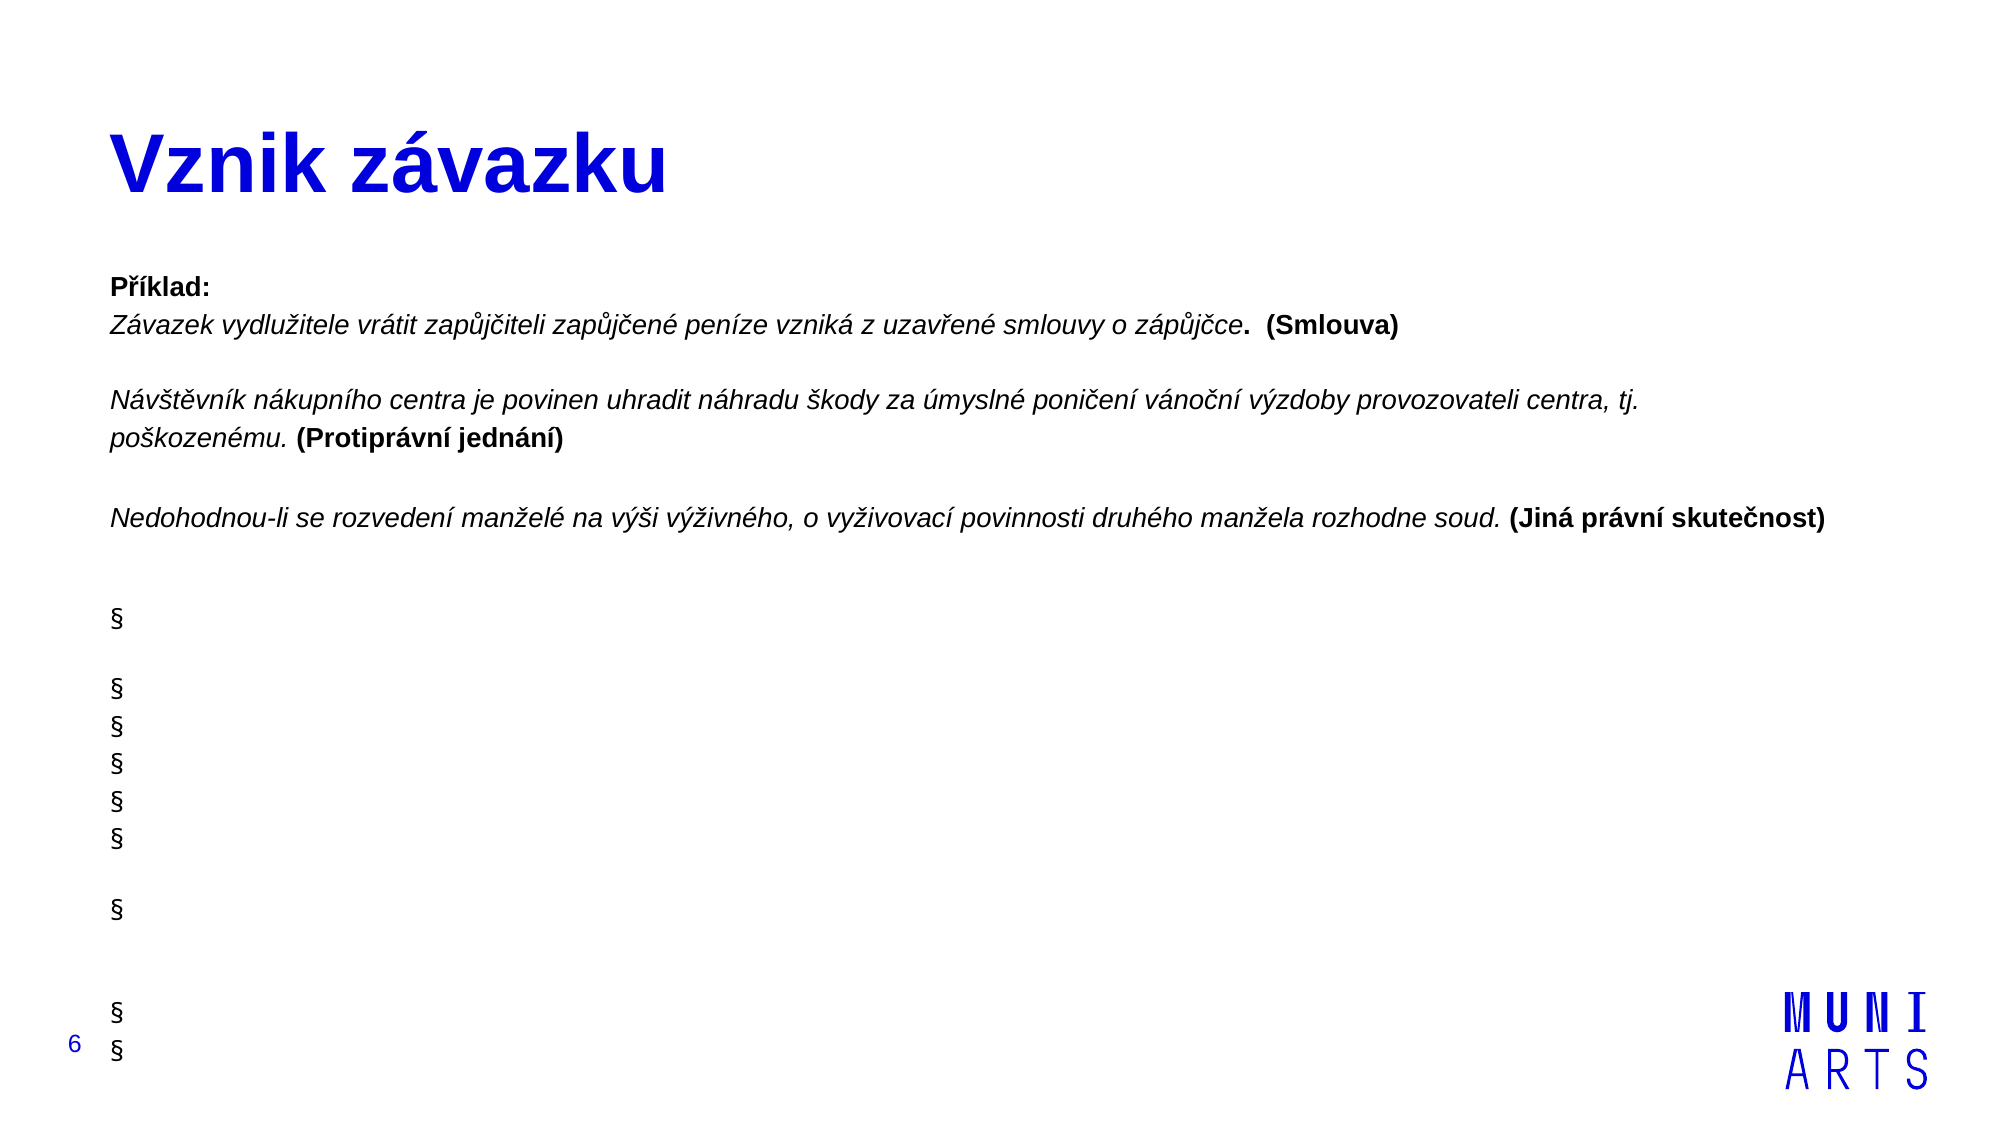

# Vznik závazku
Příklad:
Závazek vydlužitele vrátit zapůjčiteli zapůjčené peníze vzniká z uzavřené smlouvy o zápůjčce.  (Smlouva)
Návštěvník nákupního centra je povinen uhradit náhradu škody za úmyslné poničení vánoční výzdoby provozovateli centra, tj. poškozenému. (Protiprávní jednání)
Nedohodnou-li se rozvedení manželé na výši výživného, o vyživovací povinnosti druhého manžela rozhodne soud. (Jiná právní skutečnost)